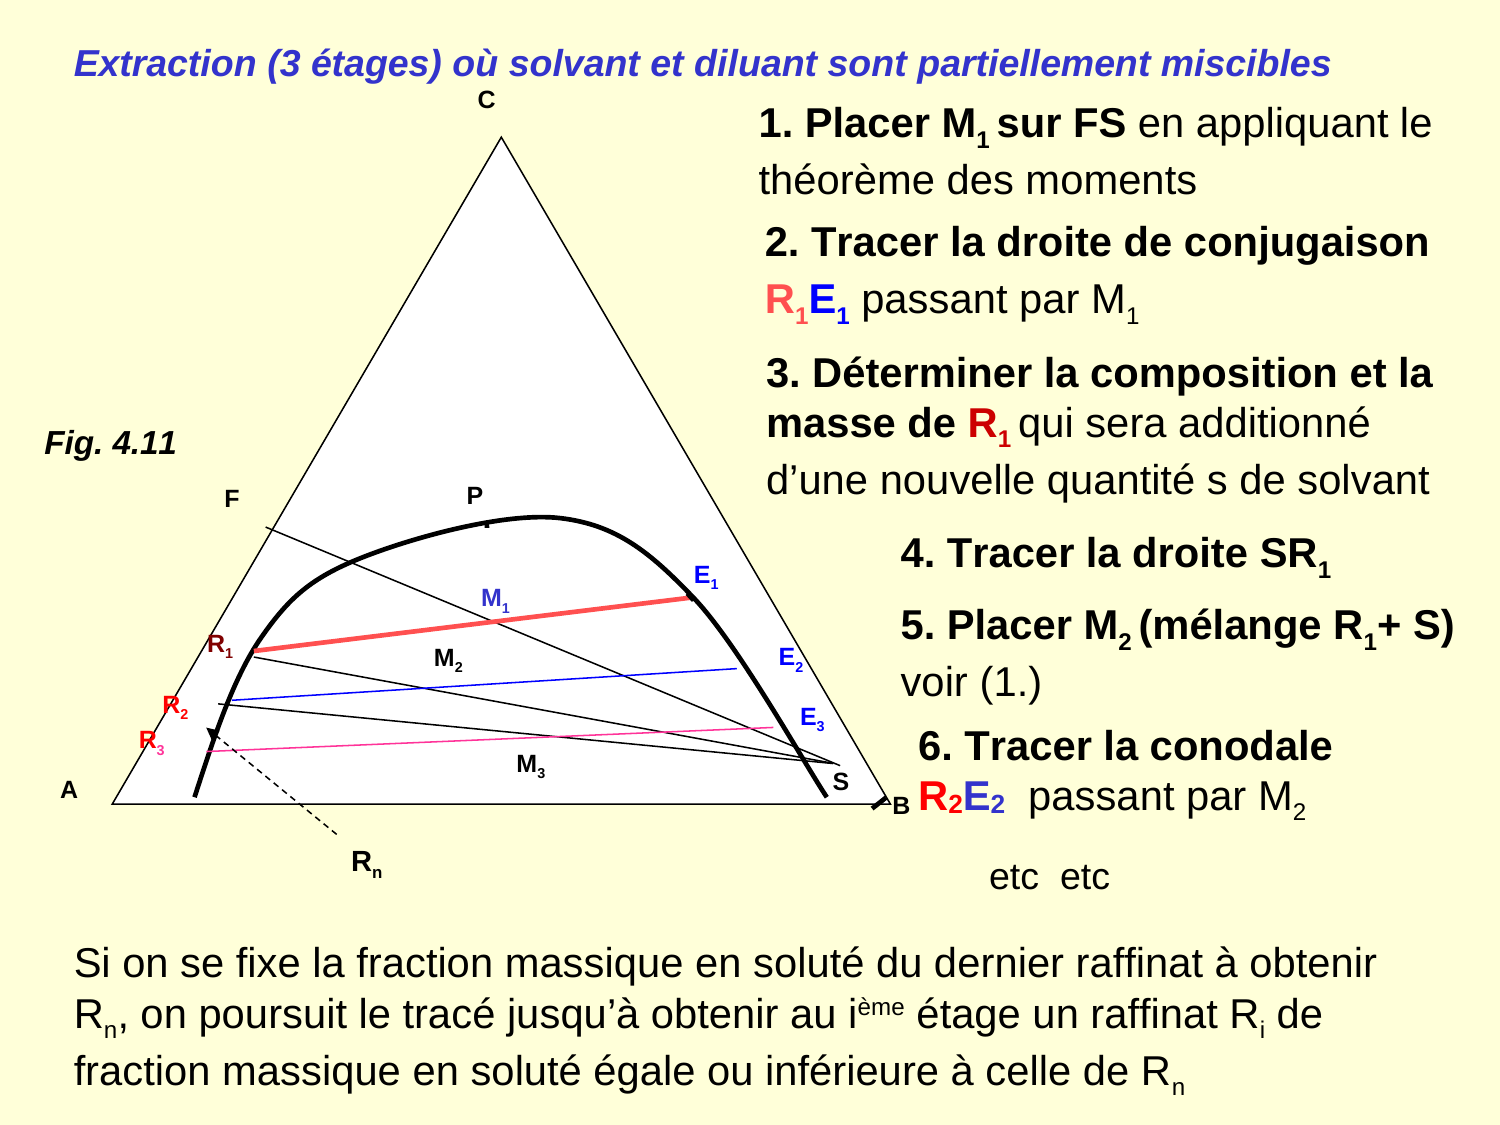

Extraction (3 étages) où solvant et diluant sont partiellement miscibles
C
1. Placer M1 sur FS en appliquant le théorème des moments
2. Tracer la droite de conjugaison R1E1 passant par M1
3. Déterminer la composition et la masse de R1 qui sera additionné d’une nouvelle quantité s de solvant
Fig. 4.11
P
F
4. Tracer la droite SR1
E1
M1
5. Placer M2 (mélange R1+ S) voir (1.)
R1
E2
R2
M2
E3
R3
6. Tracer la conodale R2E2 passant par M2
M3
S
A
B
Rn
etc etc
Si on se fixe la fraction massique en soluté du dernier raffinat à obtenir Rn, on poursuit le tracé jusqu’à obtenir au ième étage un raffinat Ri de fraction massique en soluté égale ou inférieure à celle de Rn